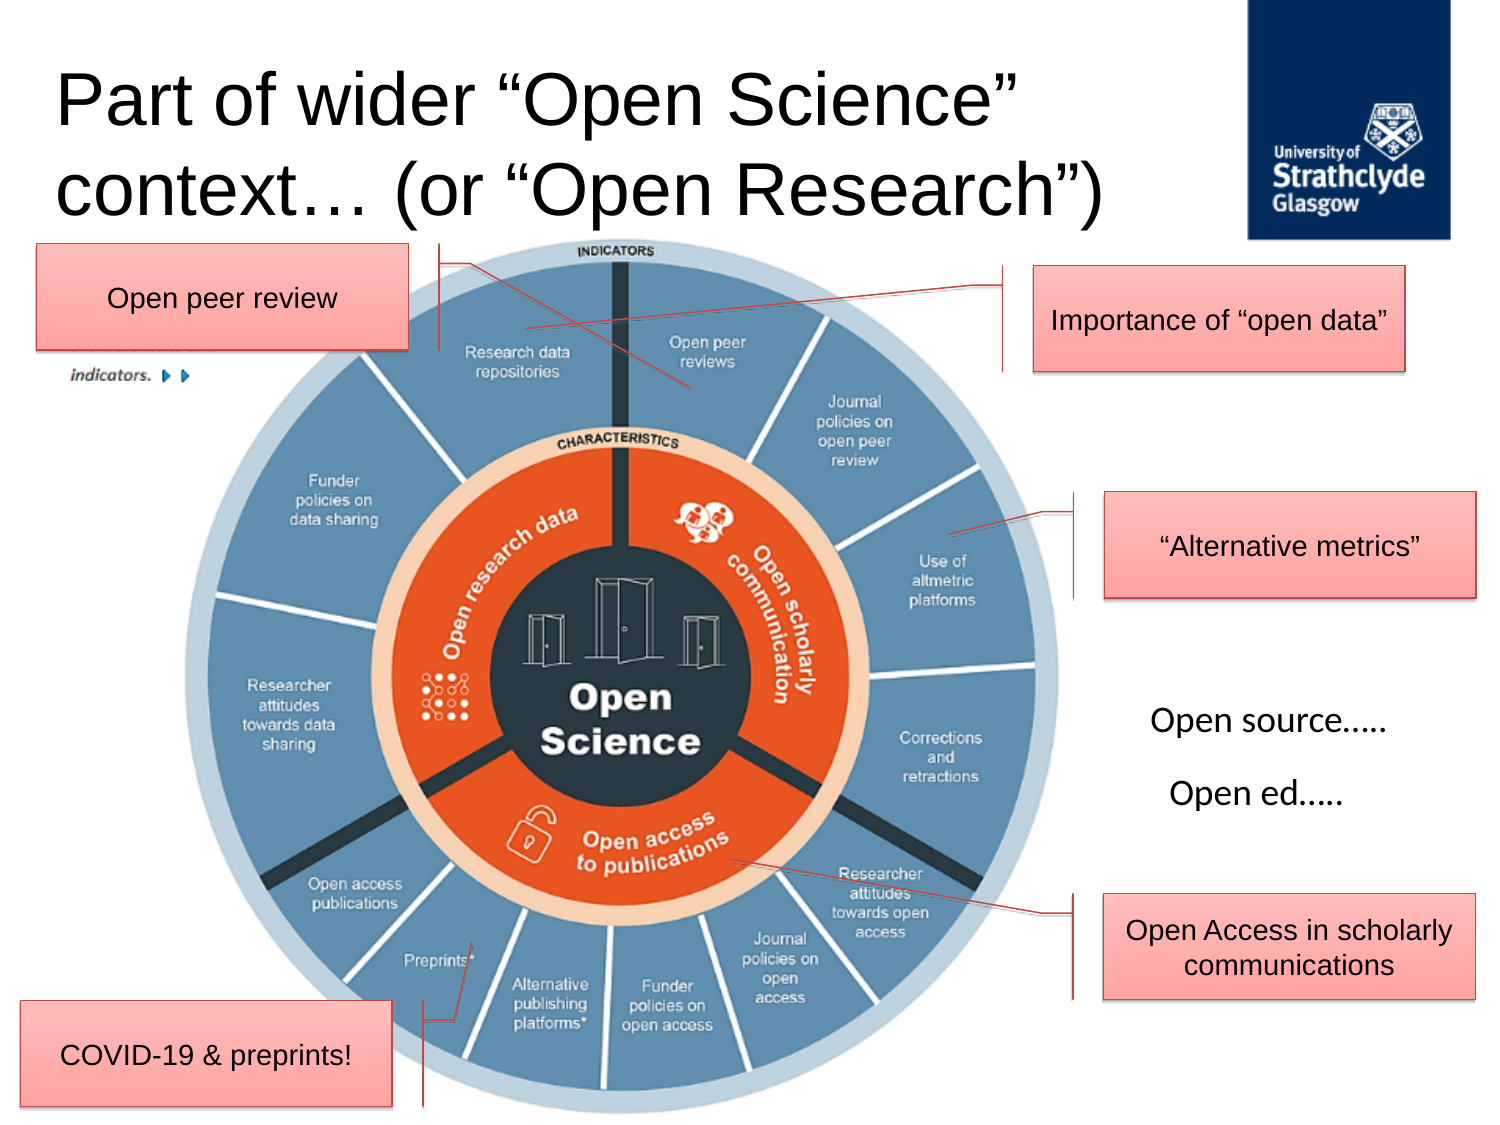

# Part of wider “Open Science” context… (or “Open Research”)
Open peer review
Importance of “open data”
“Alternative metrics”
Open source…..
Open ed…..
Open Access in scholarly communications
COVID-19 & preprints!